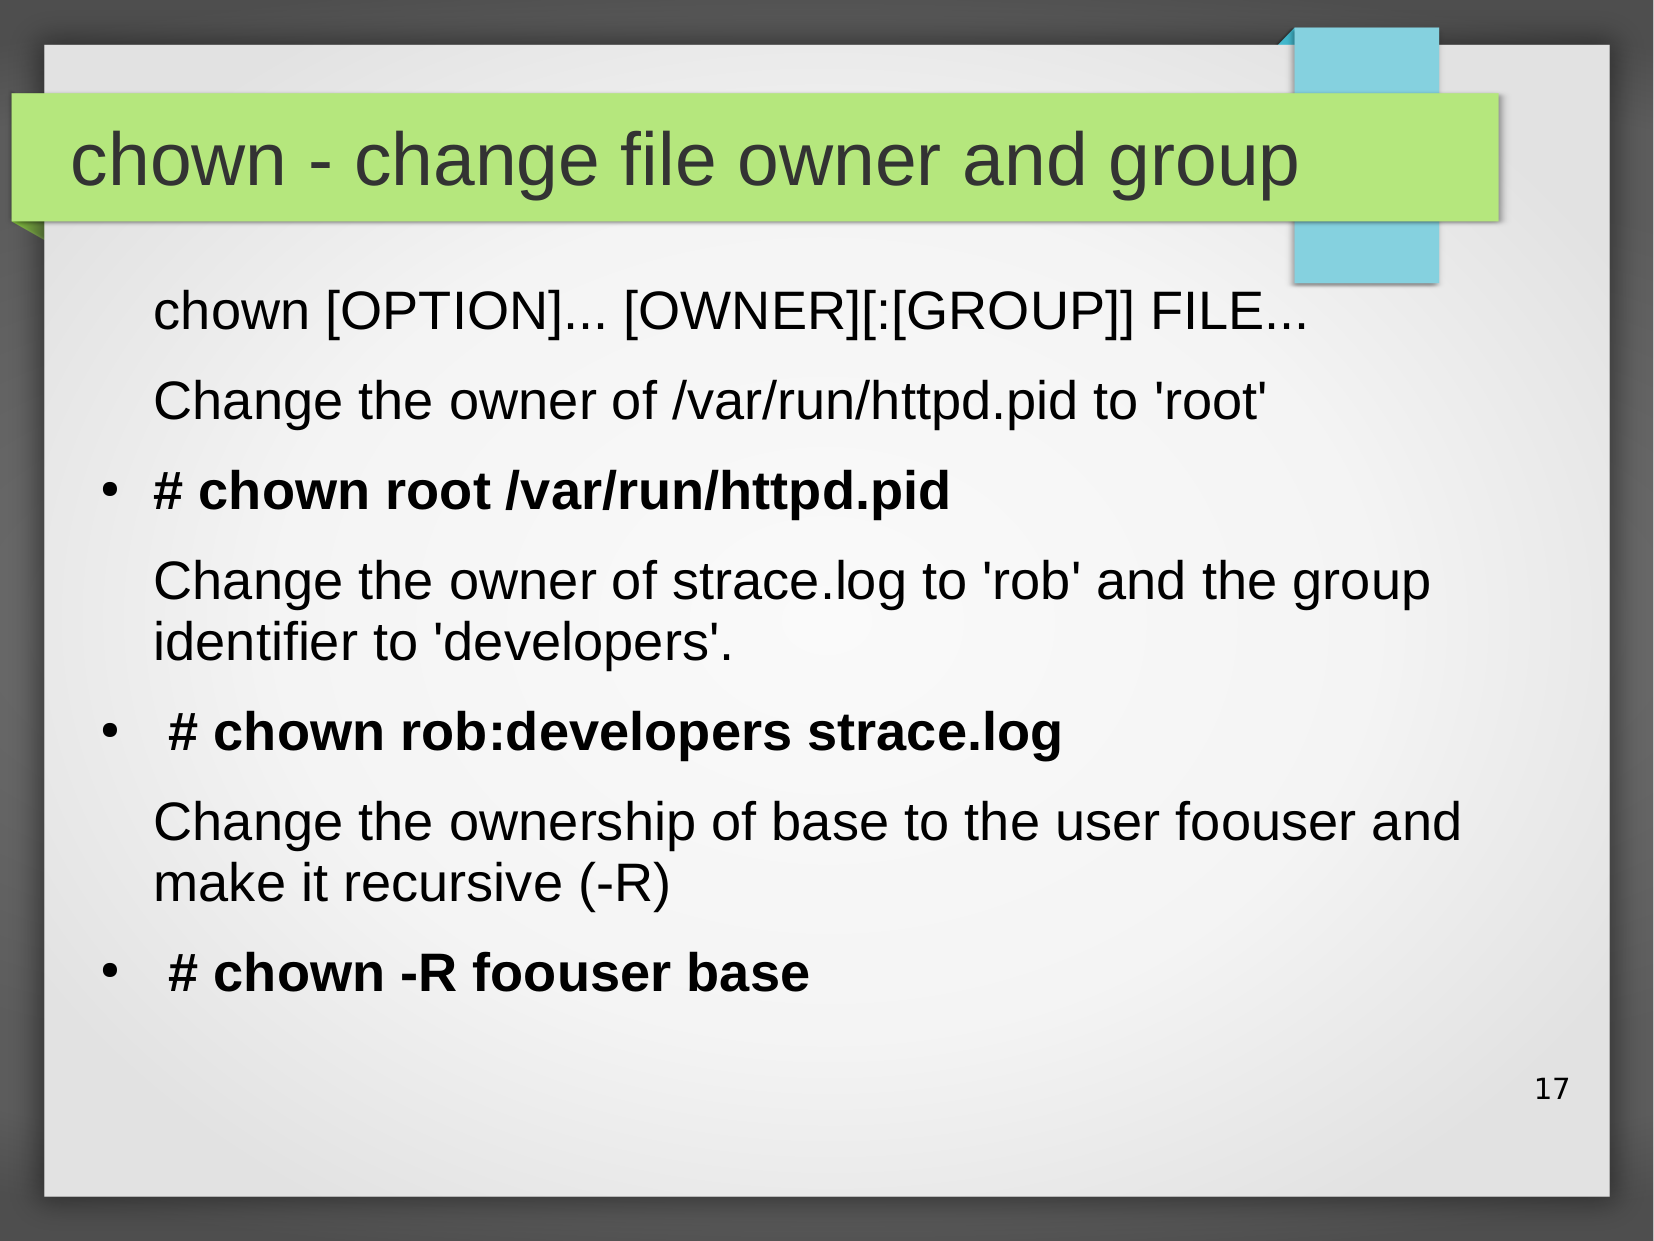

# chown - change file owner and group
chown [OPTION]... [OWNER][:[GROUP]] FILE...
Change the owner of /var/run/httpd.pid to 'root'
# chown root /var/run/httpd.pid
Change the owner of strace.log to 'rob' and the group identifier to 'developers'.
 # chown rob:developers strace.log
Change the ownership of base to the user foouser and make it recursive (-R)
 # chown -R foouser base
17